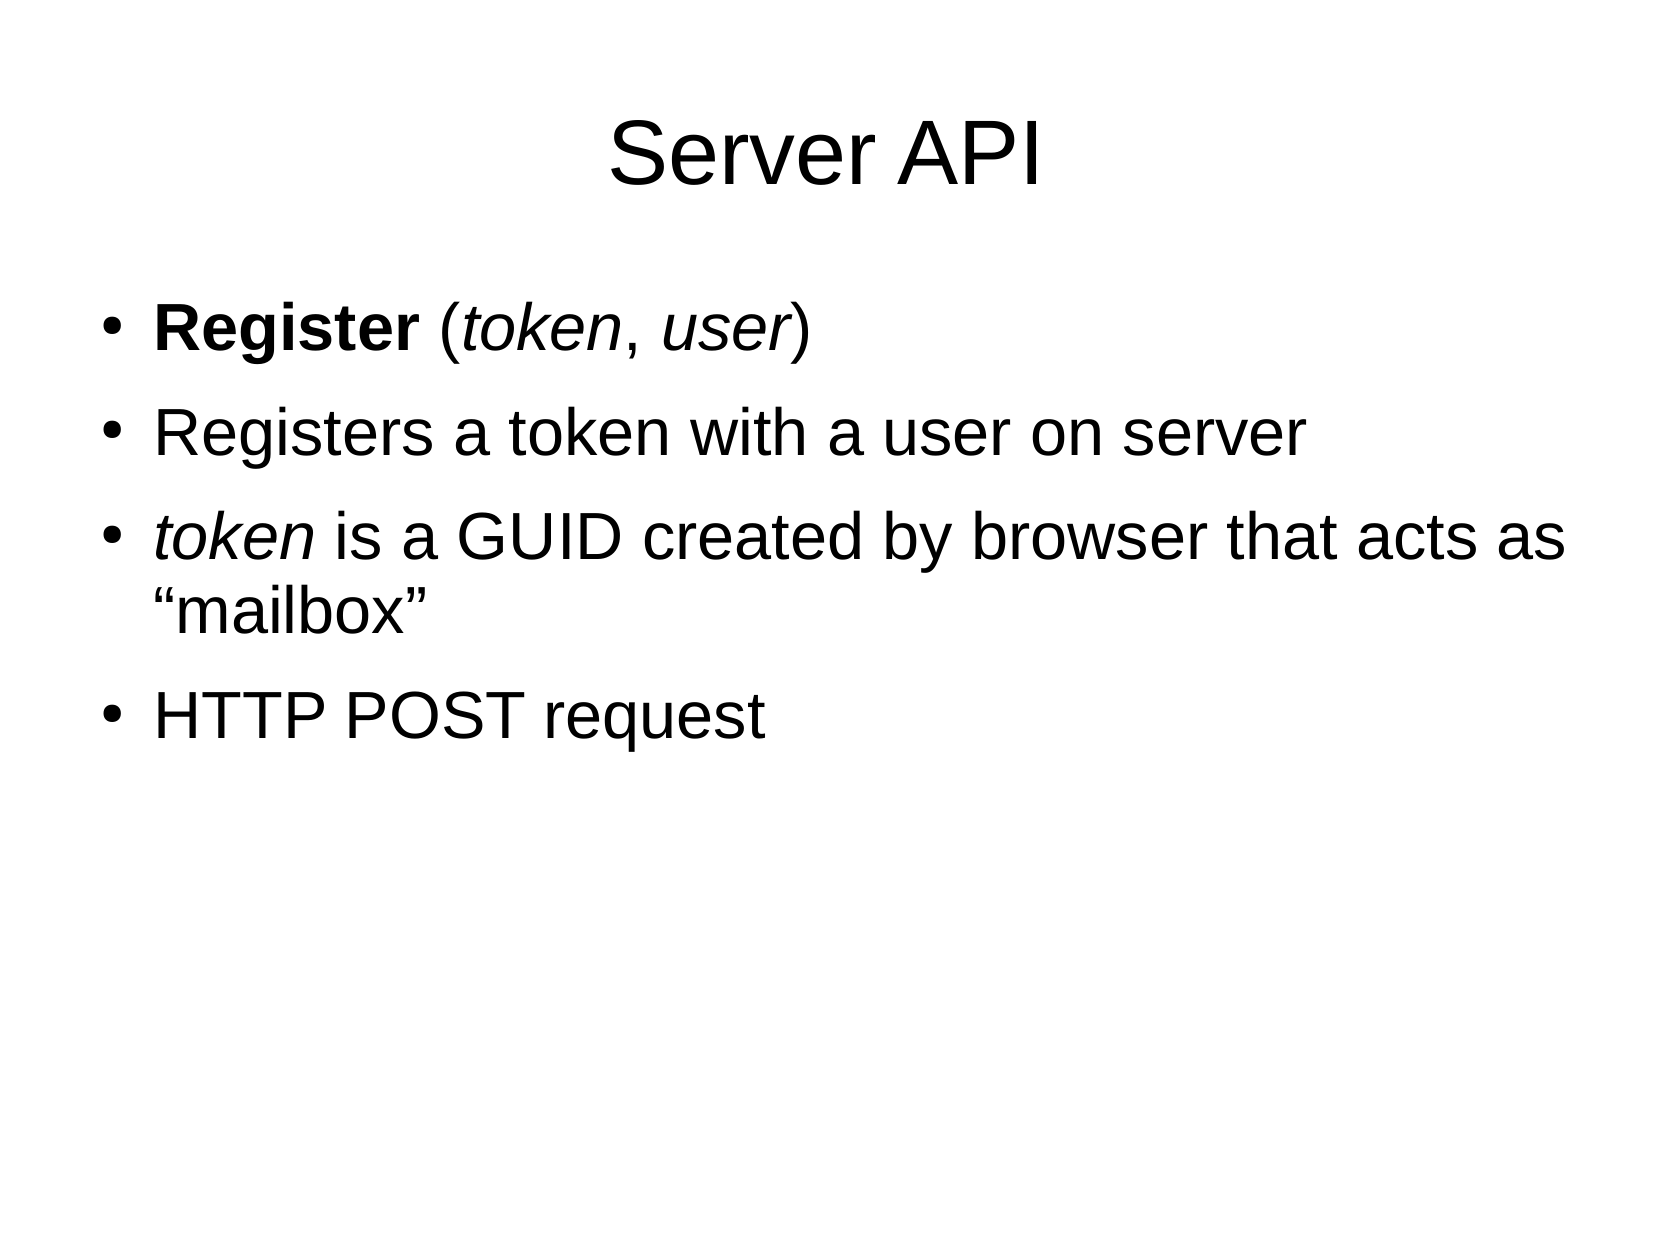

# Server API
Register (token, user)
Registers a token with a user on server
token is a GUID created by browser that acts as “mailbox”
HTTP POST request